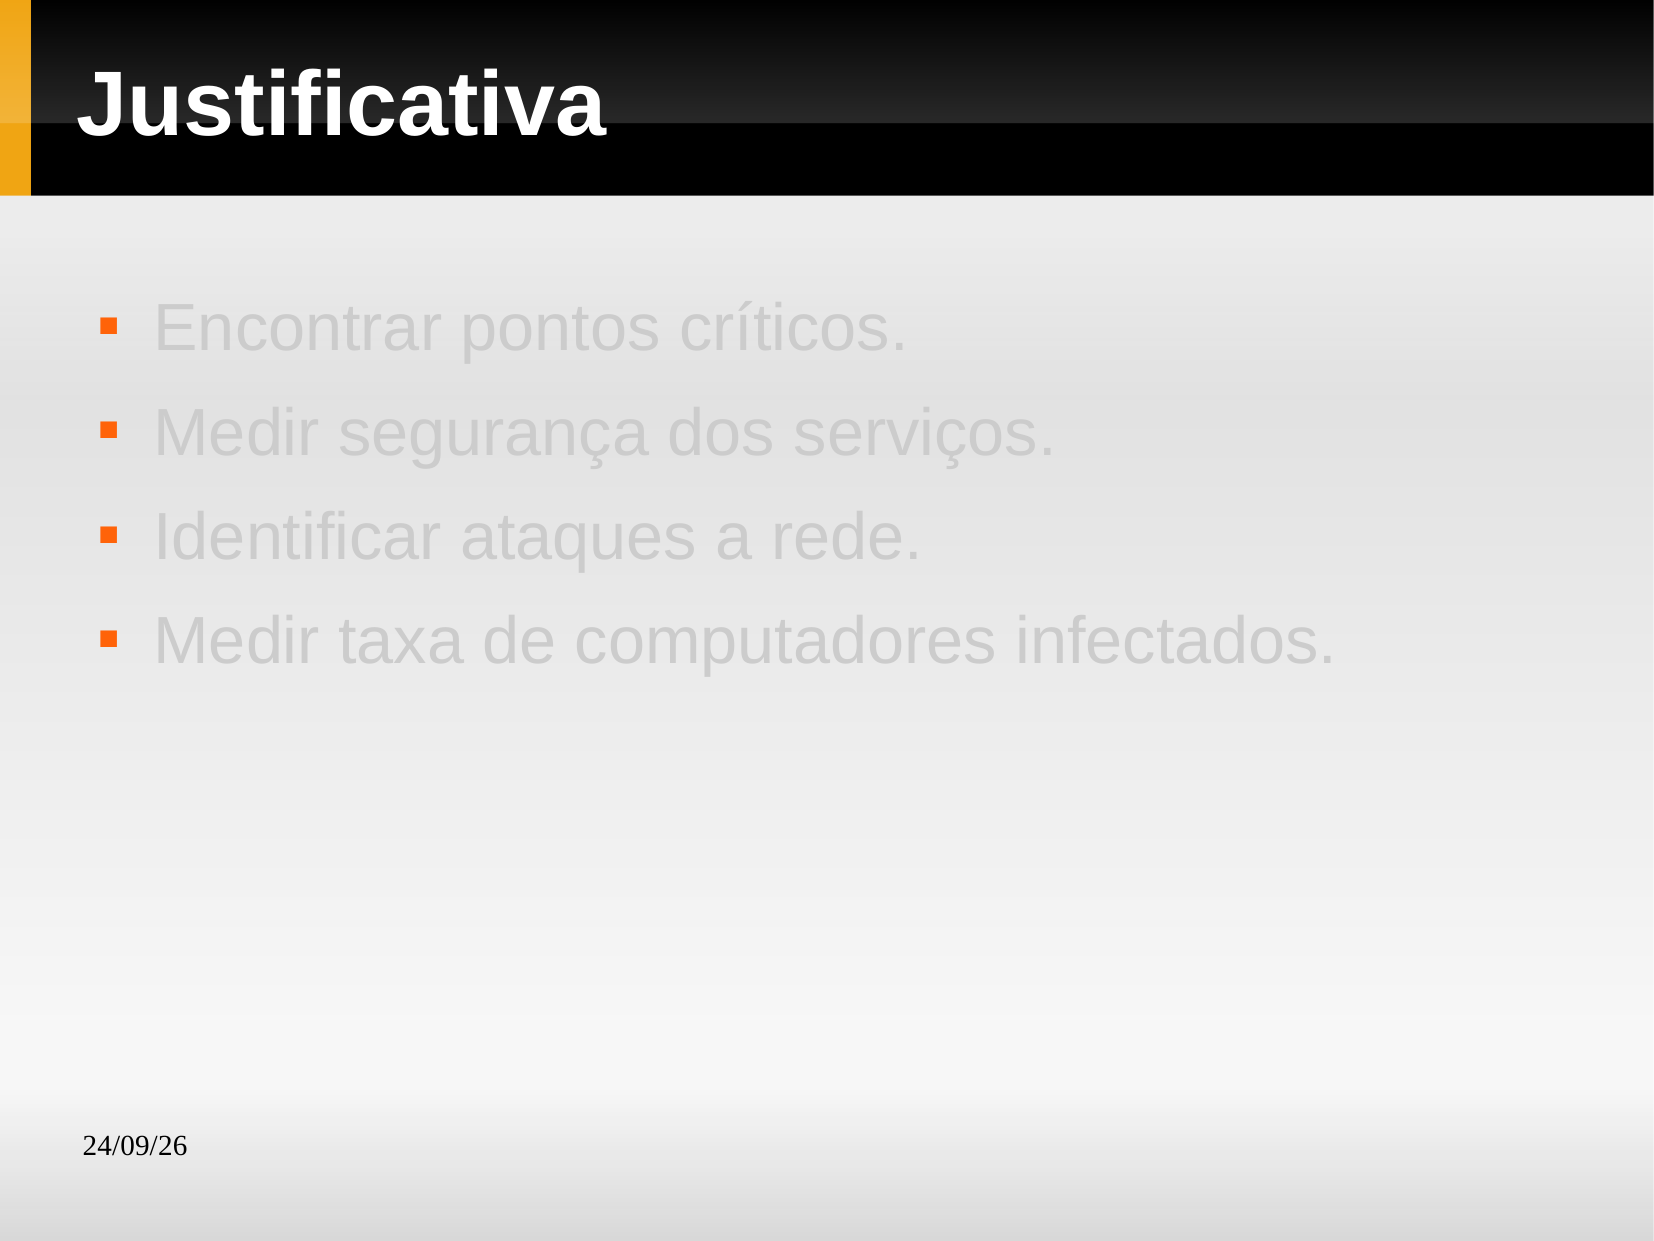

# Justificativa
Encontrar pontos críticos.
Medir segurança dos serviços.
Identificar ataques a rede.
Medir taxa de computadores infectados.